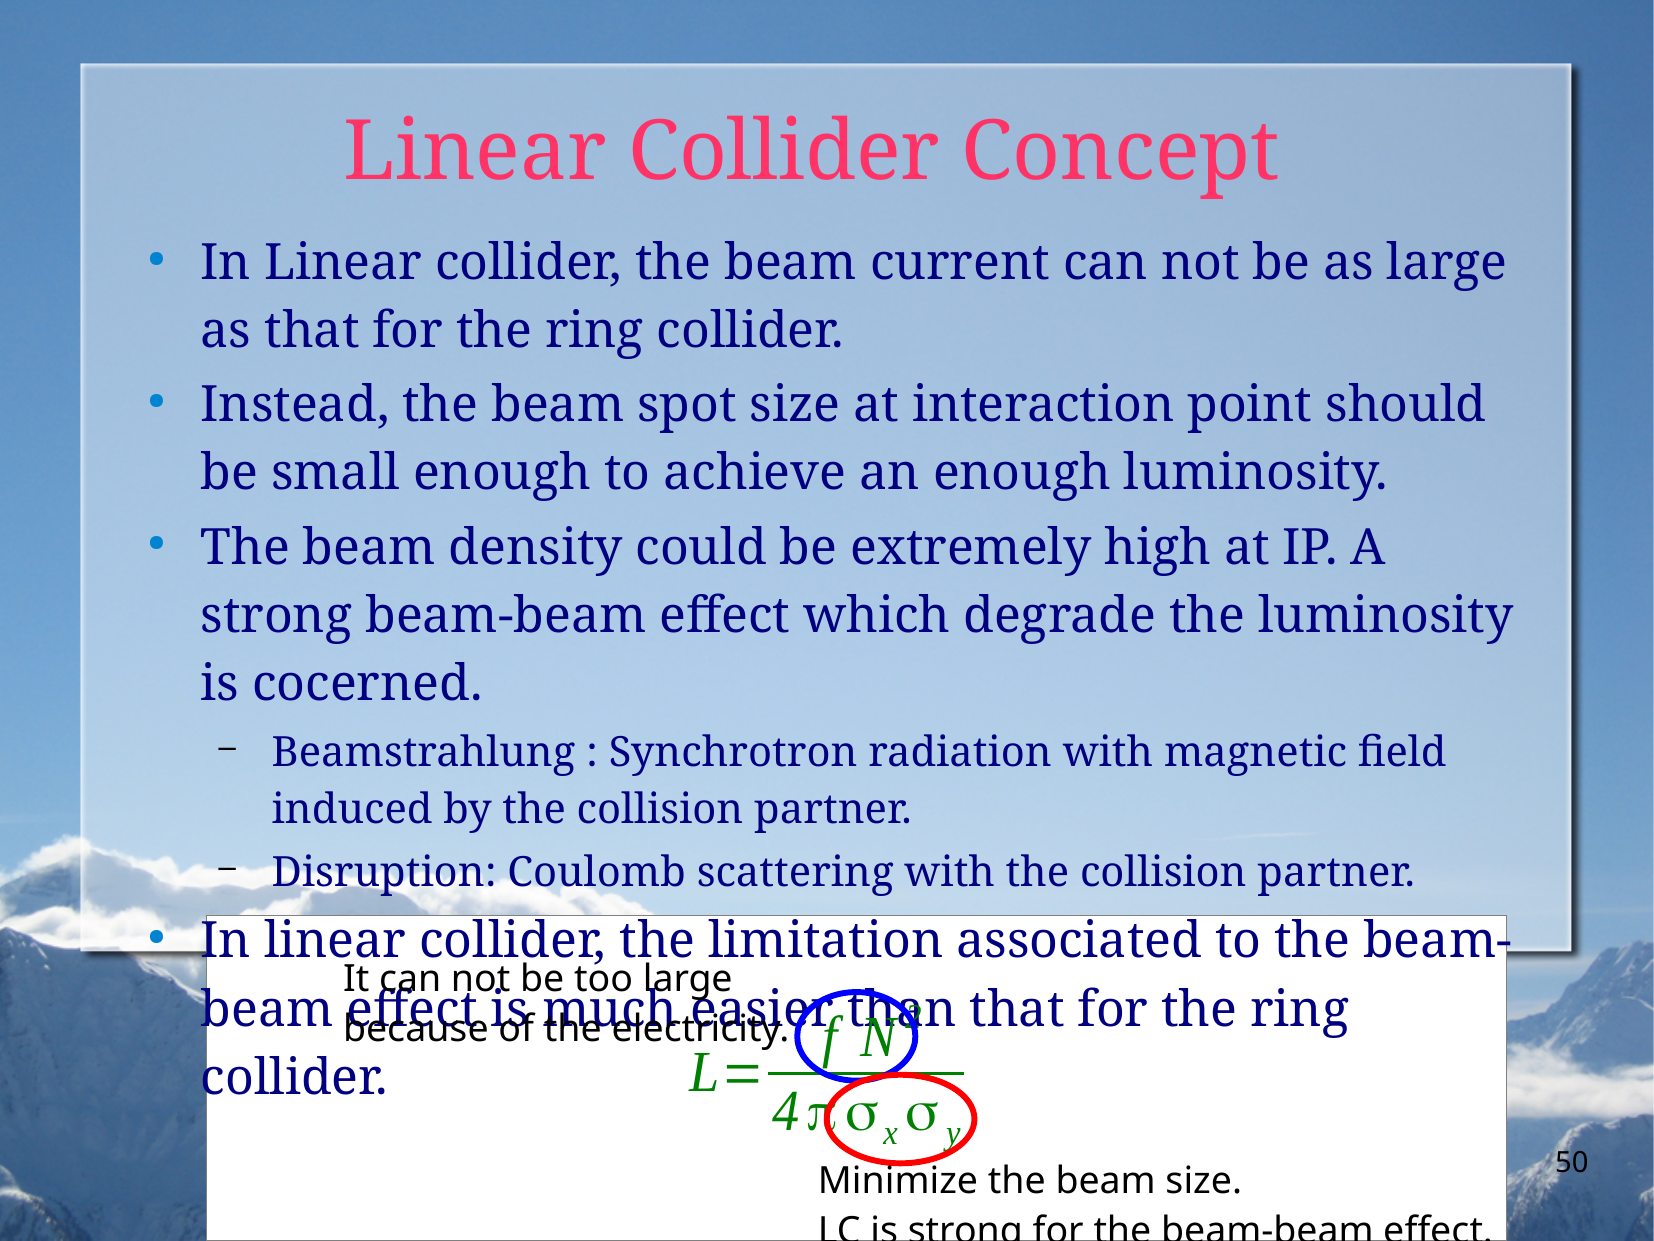

# Linear Collider Concept
In Linear collider, the beam current can not be as large as that for the ring collider.
Instead, the beam spot size at interaction point should be small enough to achieve an enough luminosity.
The beam density could be extremely high at IP. A strong beam-beam effect which degrade the luminosity is cocerned.
Beamstrahlung : Synchrotron radiation with magnetic field induced by the collision partner.
Disruption: Coulomb scattering with the collision partner.
In linear collider, the limitation associated to the beam-beam effect is much easier than that for the ring collider.
It can not be too large
because of the electricity.
50
Minimize the beam size.
LC is strong for the beam-beam effect.